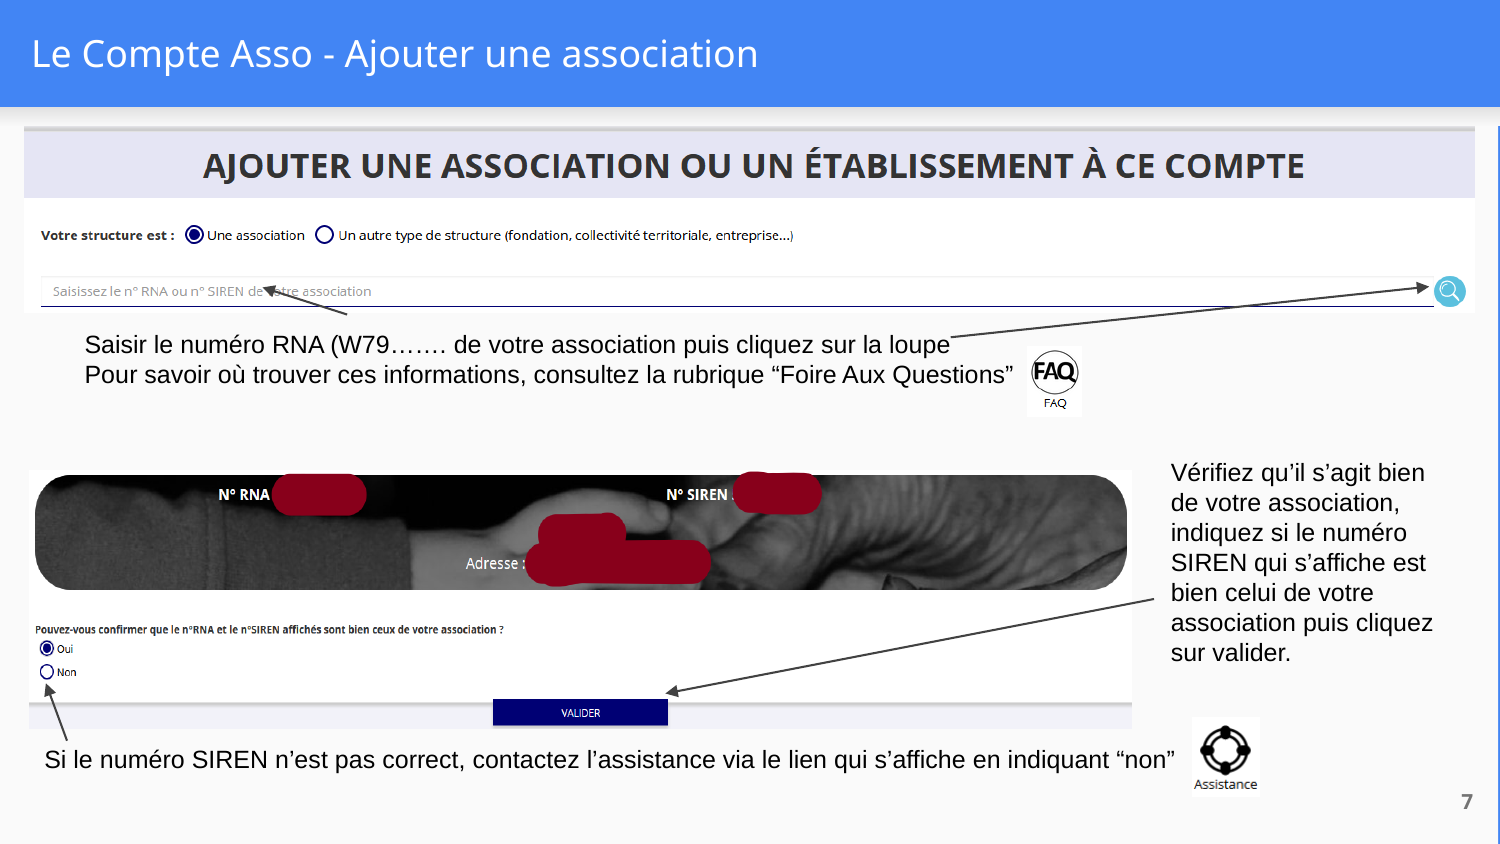

# Le Compte Asso - Ajouter une association
Saisir le numéro RNA (W79……. de votre association puis cliquez sur la loupe
Pour savoir où trouver ces informations, consultez la rubrique “Foire Aux Questions”
Vérifiez qu’il s’agit bien de votre association, indiquez si le numéro SIREN qui s’affiche est bien celui de votre association puis cliquez sur valider.
Si le numéro SIREN n’est pas correct, contactez l’assistance via le lien qui s’affiche en indiquant “non”